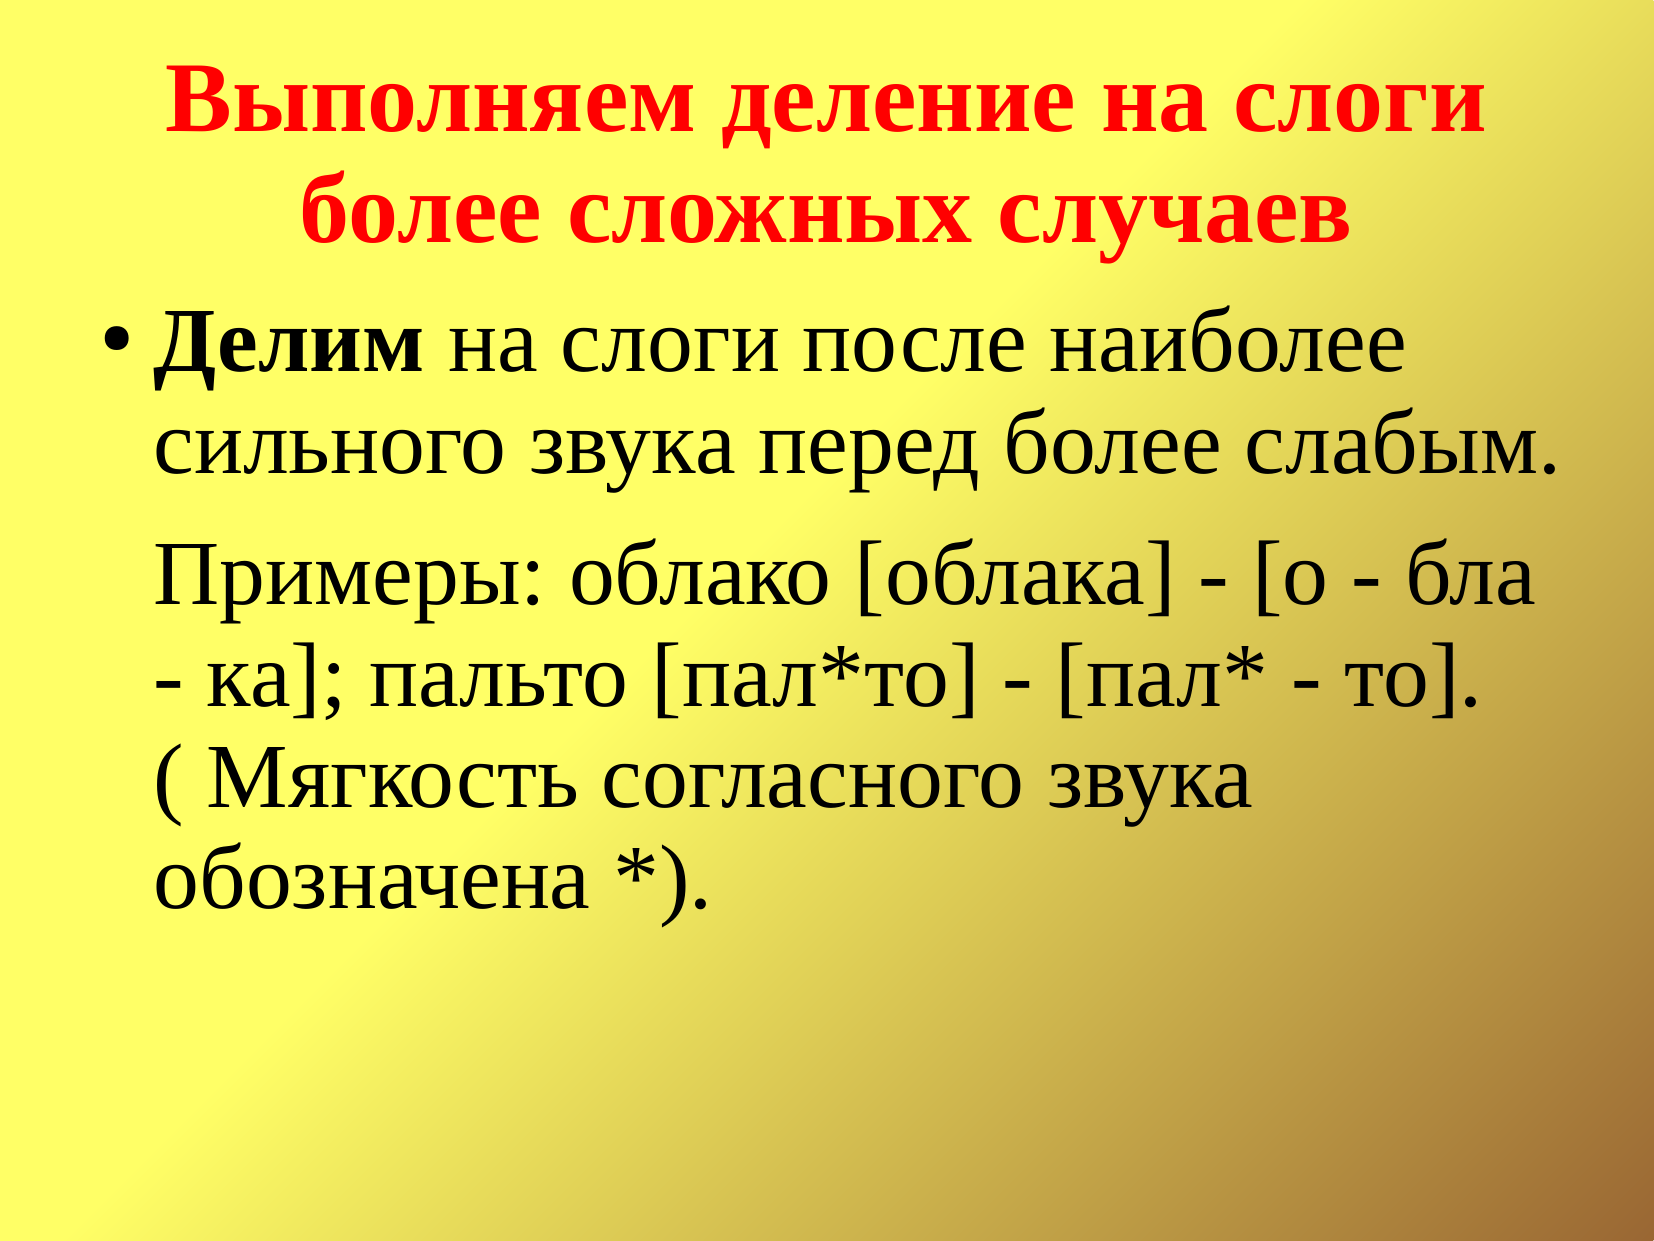

# Выполняем деление на слоги более сложных случаев
Делим на слоги после наиболее сильного звука перед более слабым.
Примеры: облако [облака] - [о - бла - ка]; пальто [пал*то] - [пал* - то]. ( Мягкость согласного звука обозначена *).